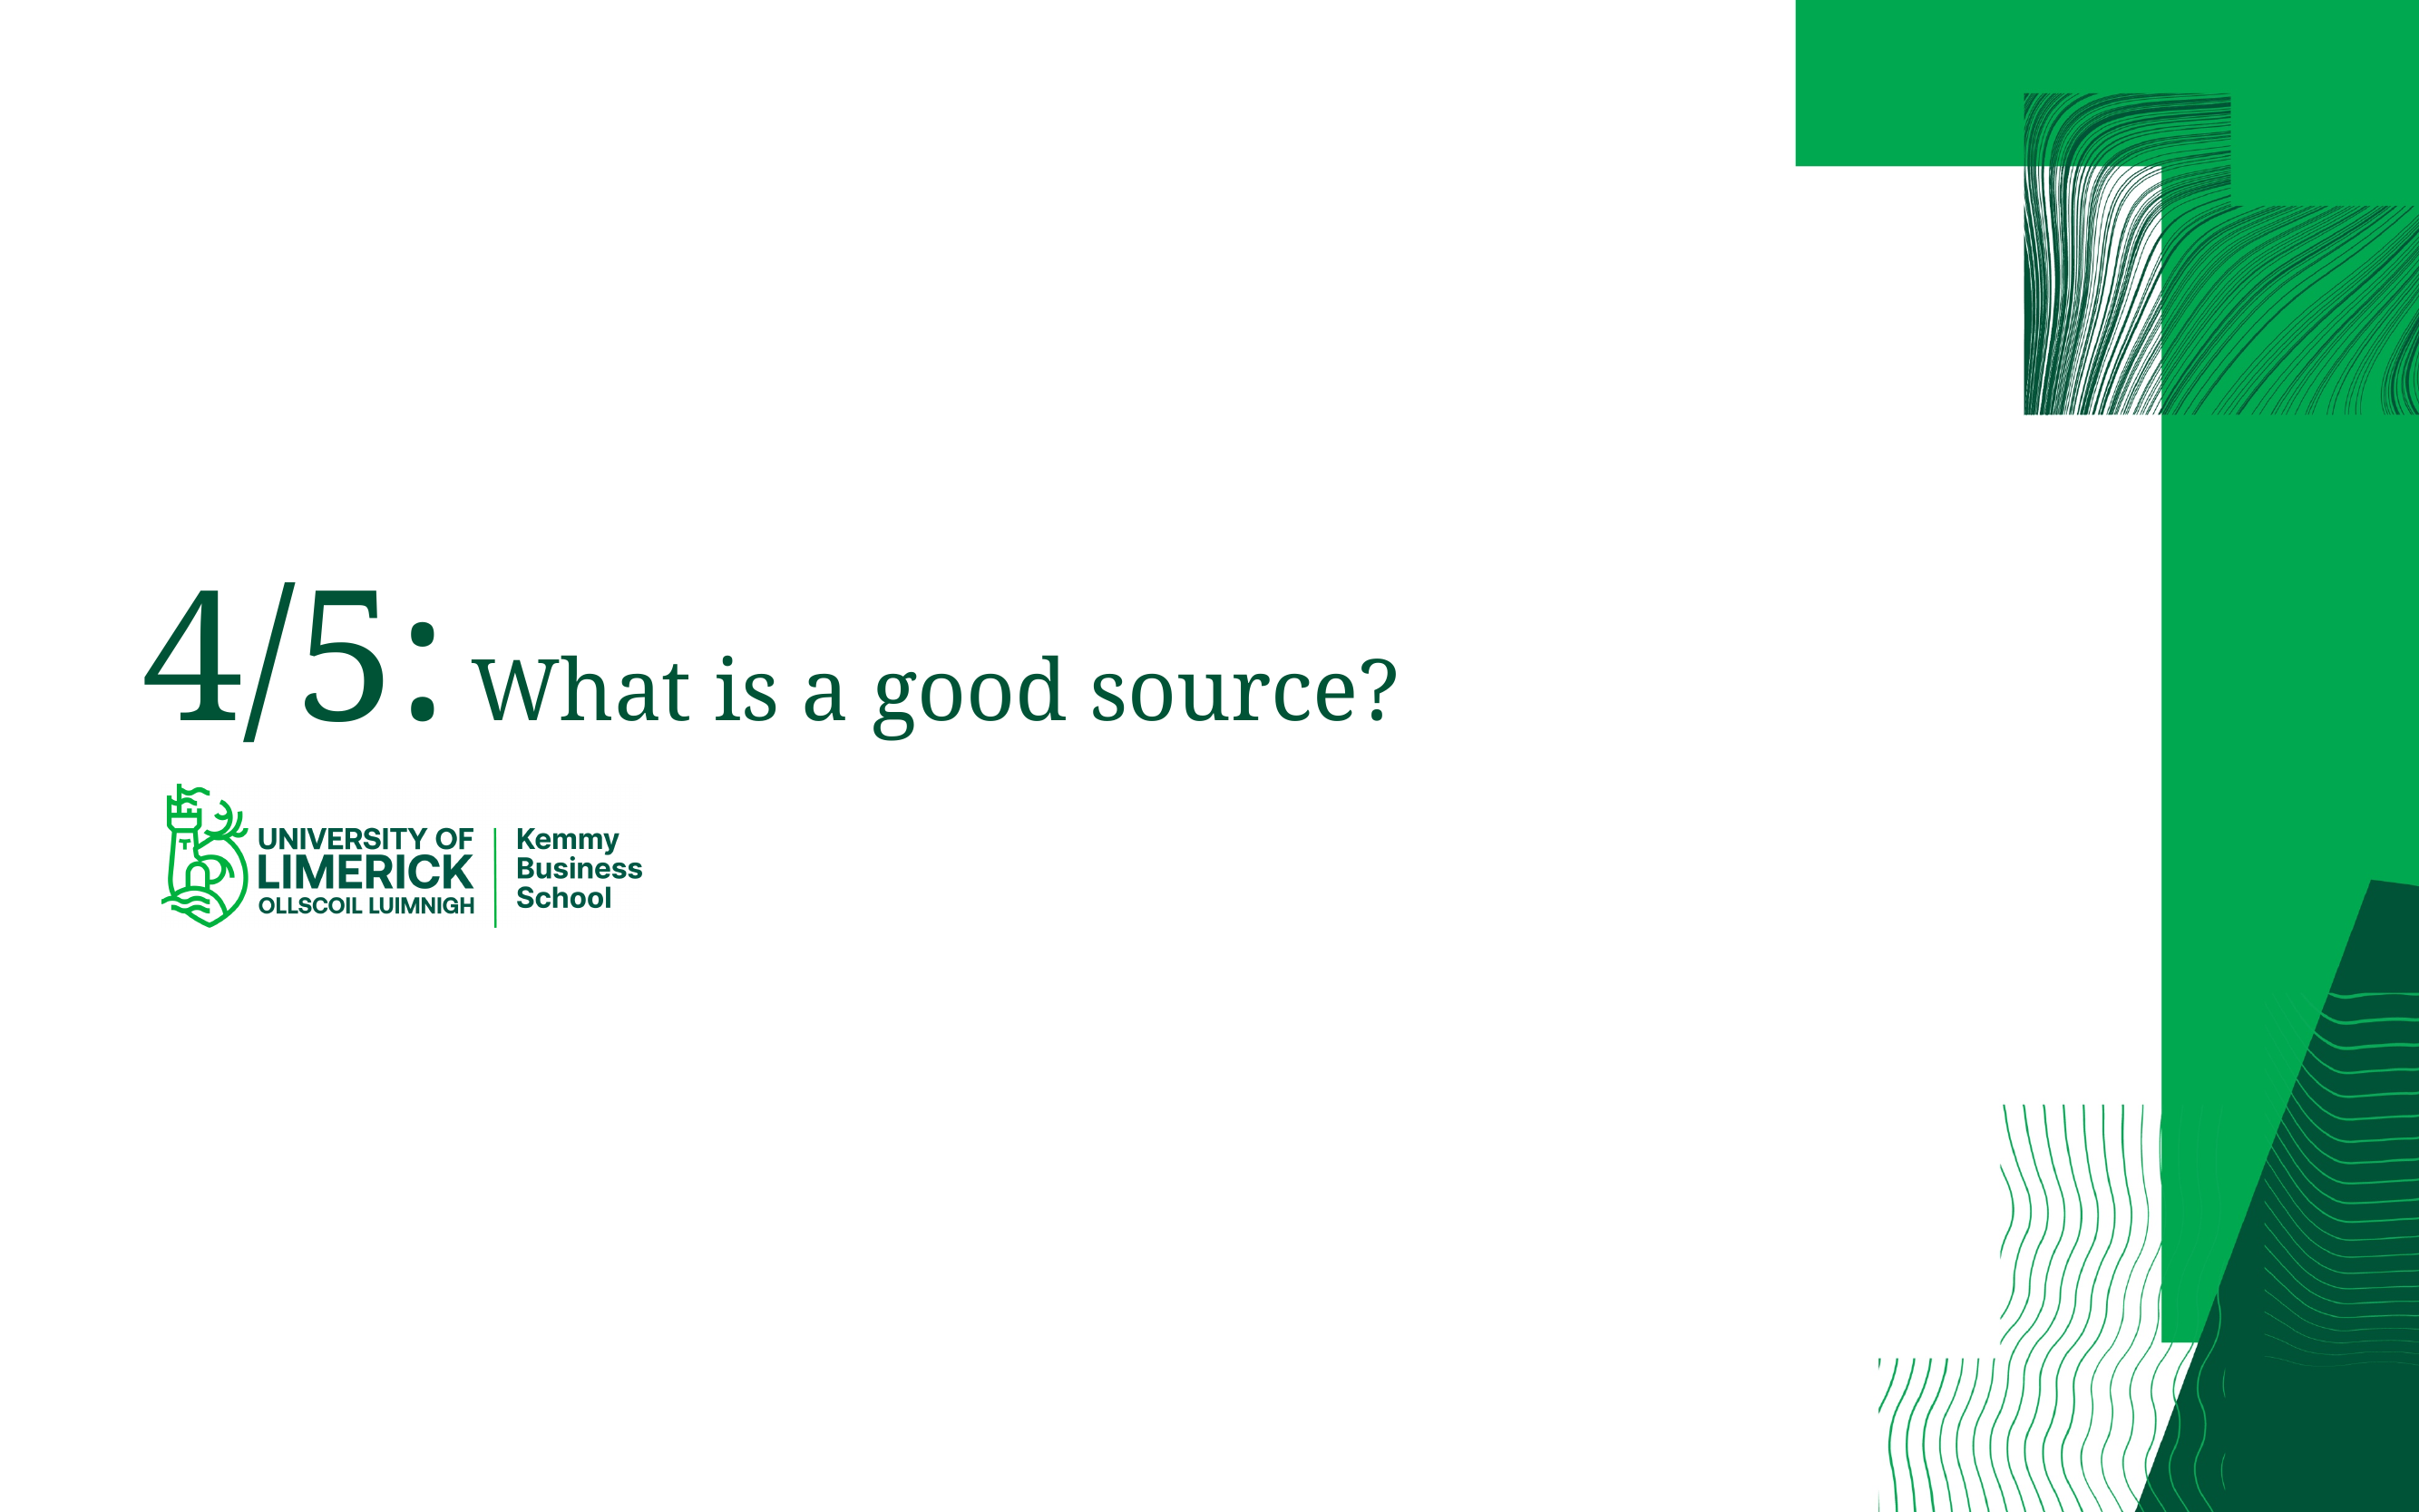

# 4/5: What is a good source?